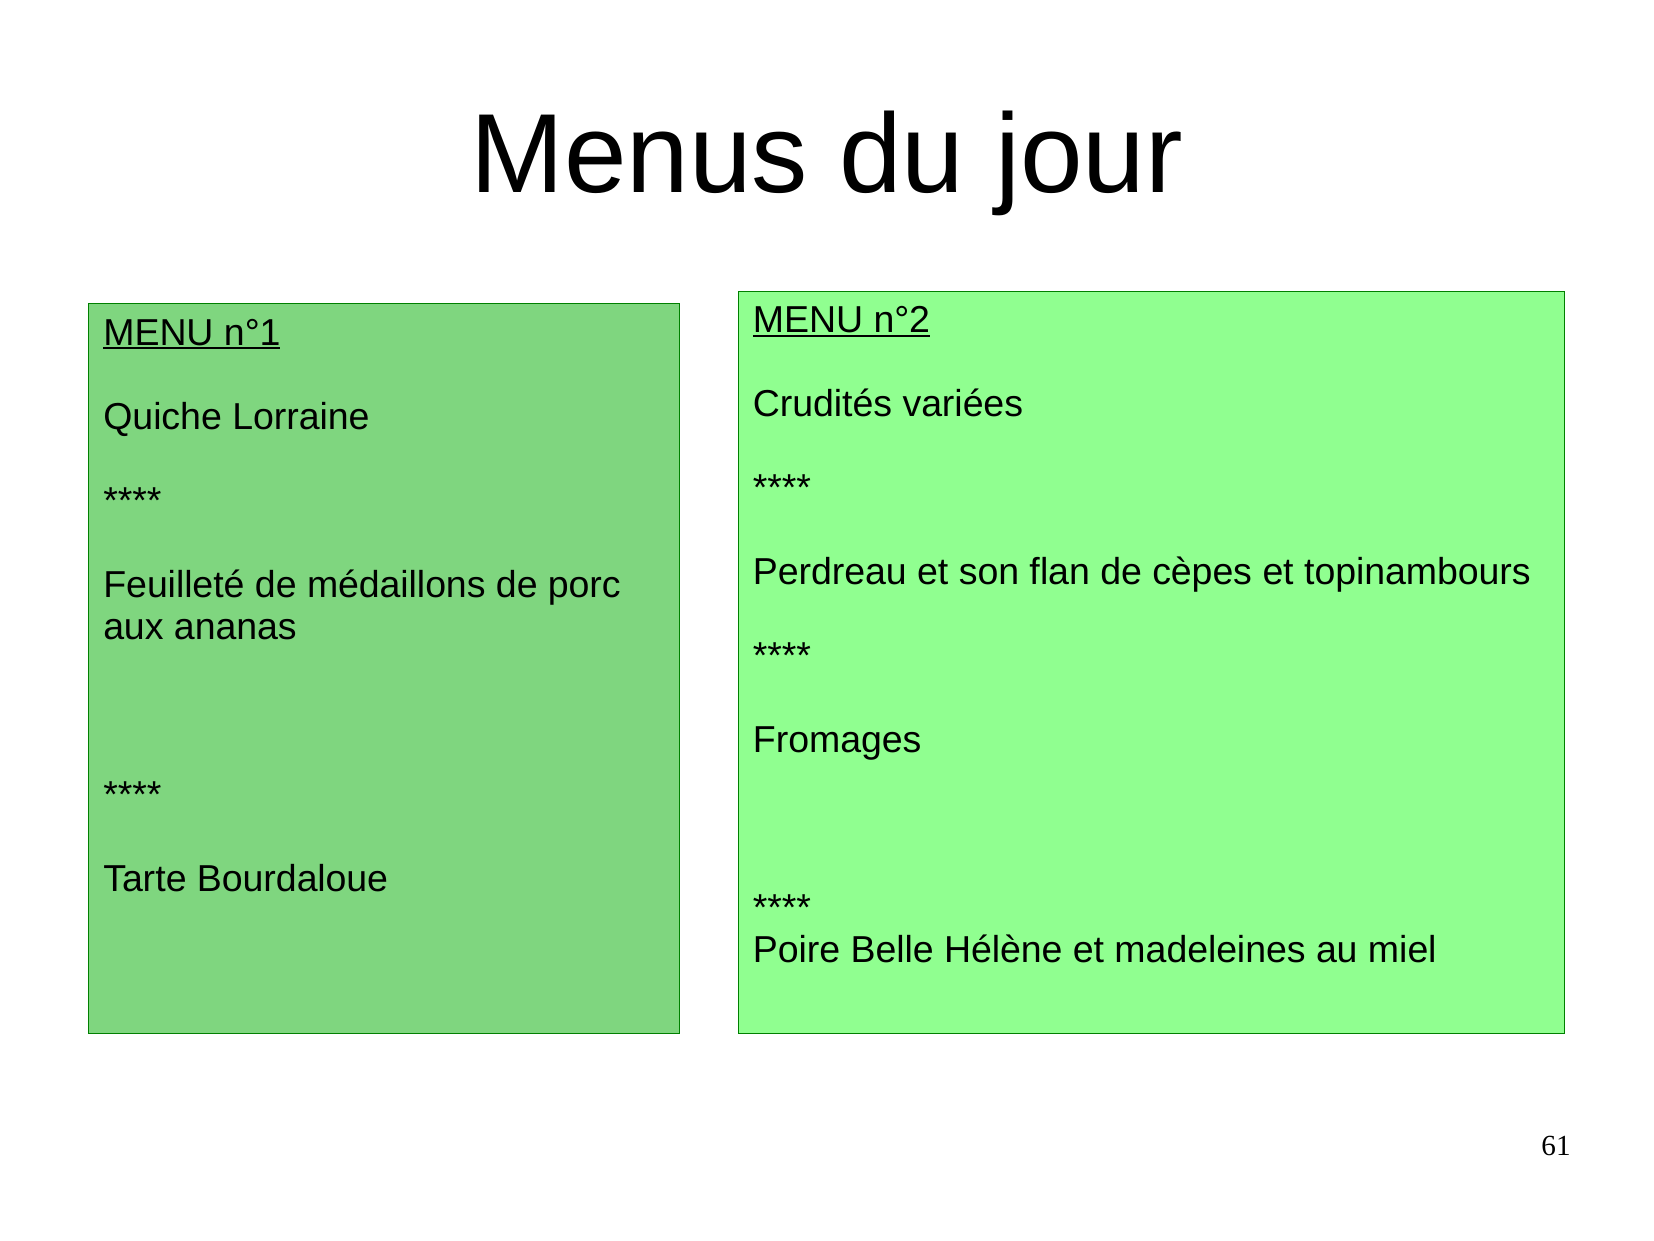

# Menus du jour
MENU n°2
Crudités variées
****
Perdreau et son flan de cèpes et topinambours
****
Fromages
****
Poire Belle Hélène et madeleines au miel
MENU n°1
Quiche Lorraine
****
Feuilleté de médaillons de porc aux ananas
****
Tarte Bourdaloue
61